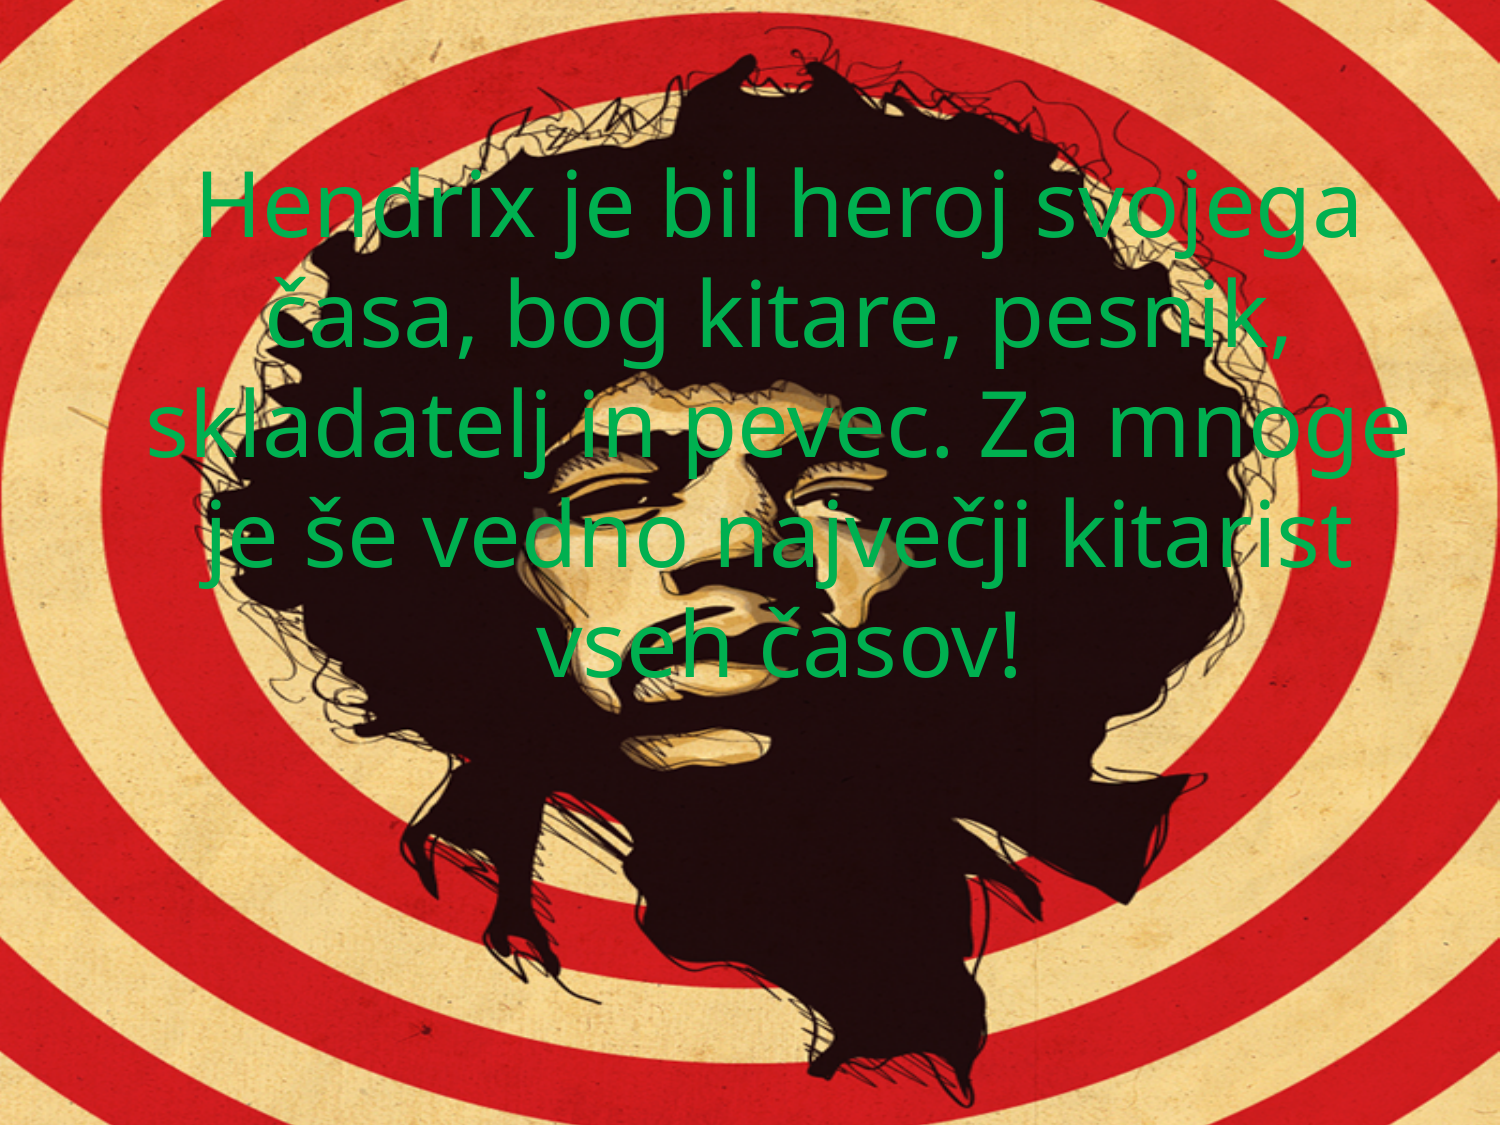

# Hendrix je bil heroj svojega časa, bog kitare, pesnik, skladatelj in pevec. Za mnoge je še vedno največji kitarist vseh časov!